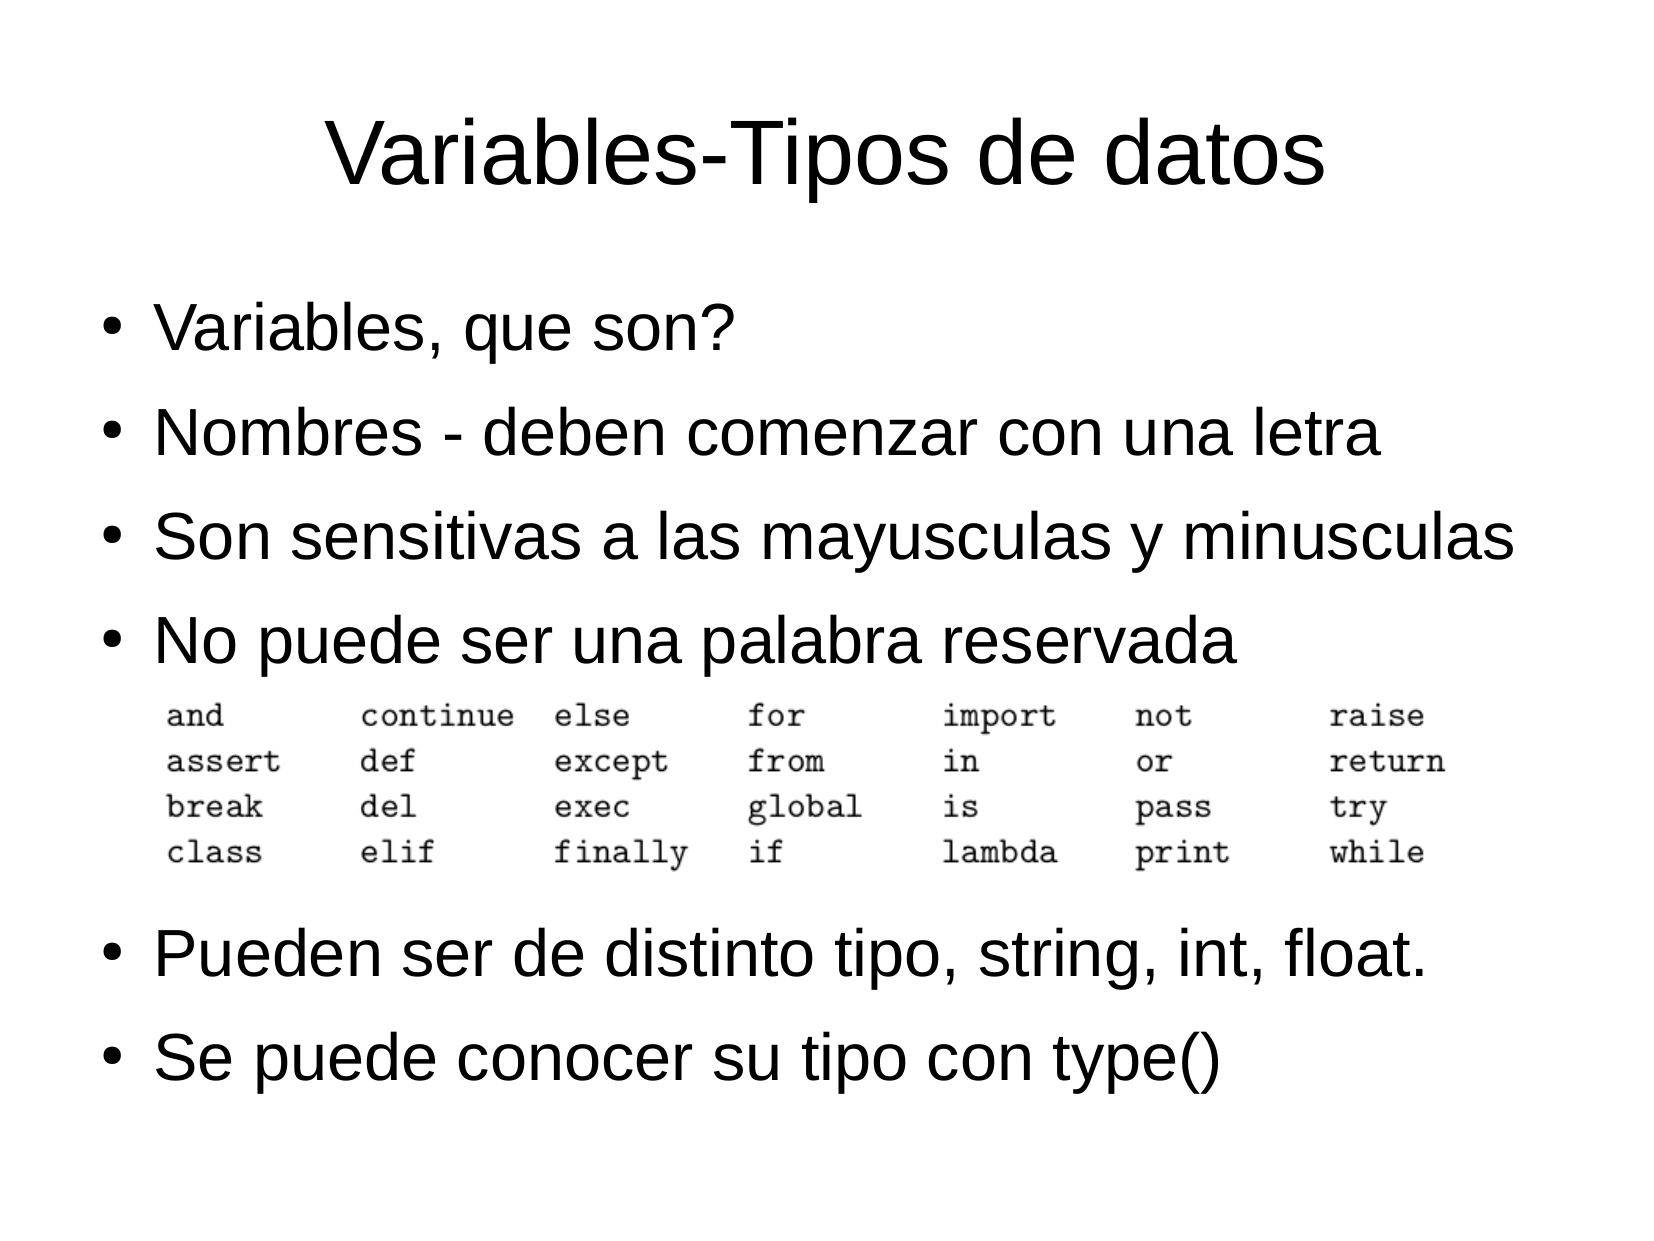

# Variables-Tipos de datos
Variables, que son?
Nombres - deben comenzar con una letra
Son sensitivas a las mayusculas y minusculas
No puede ser una palabra reservada
Pueden ser de distinto tipo, string, int, float.
Se puede conocer su tipo con type()